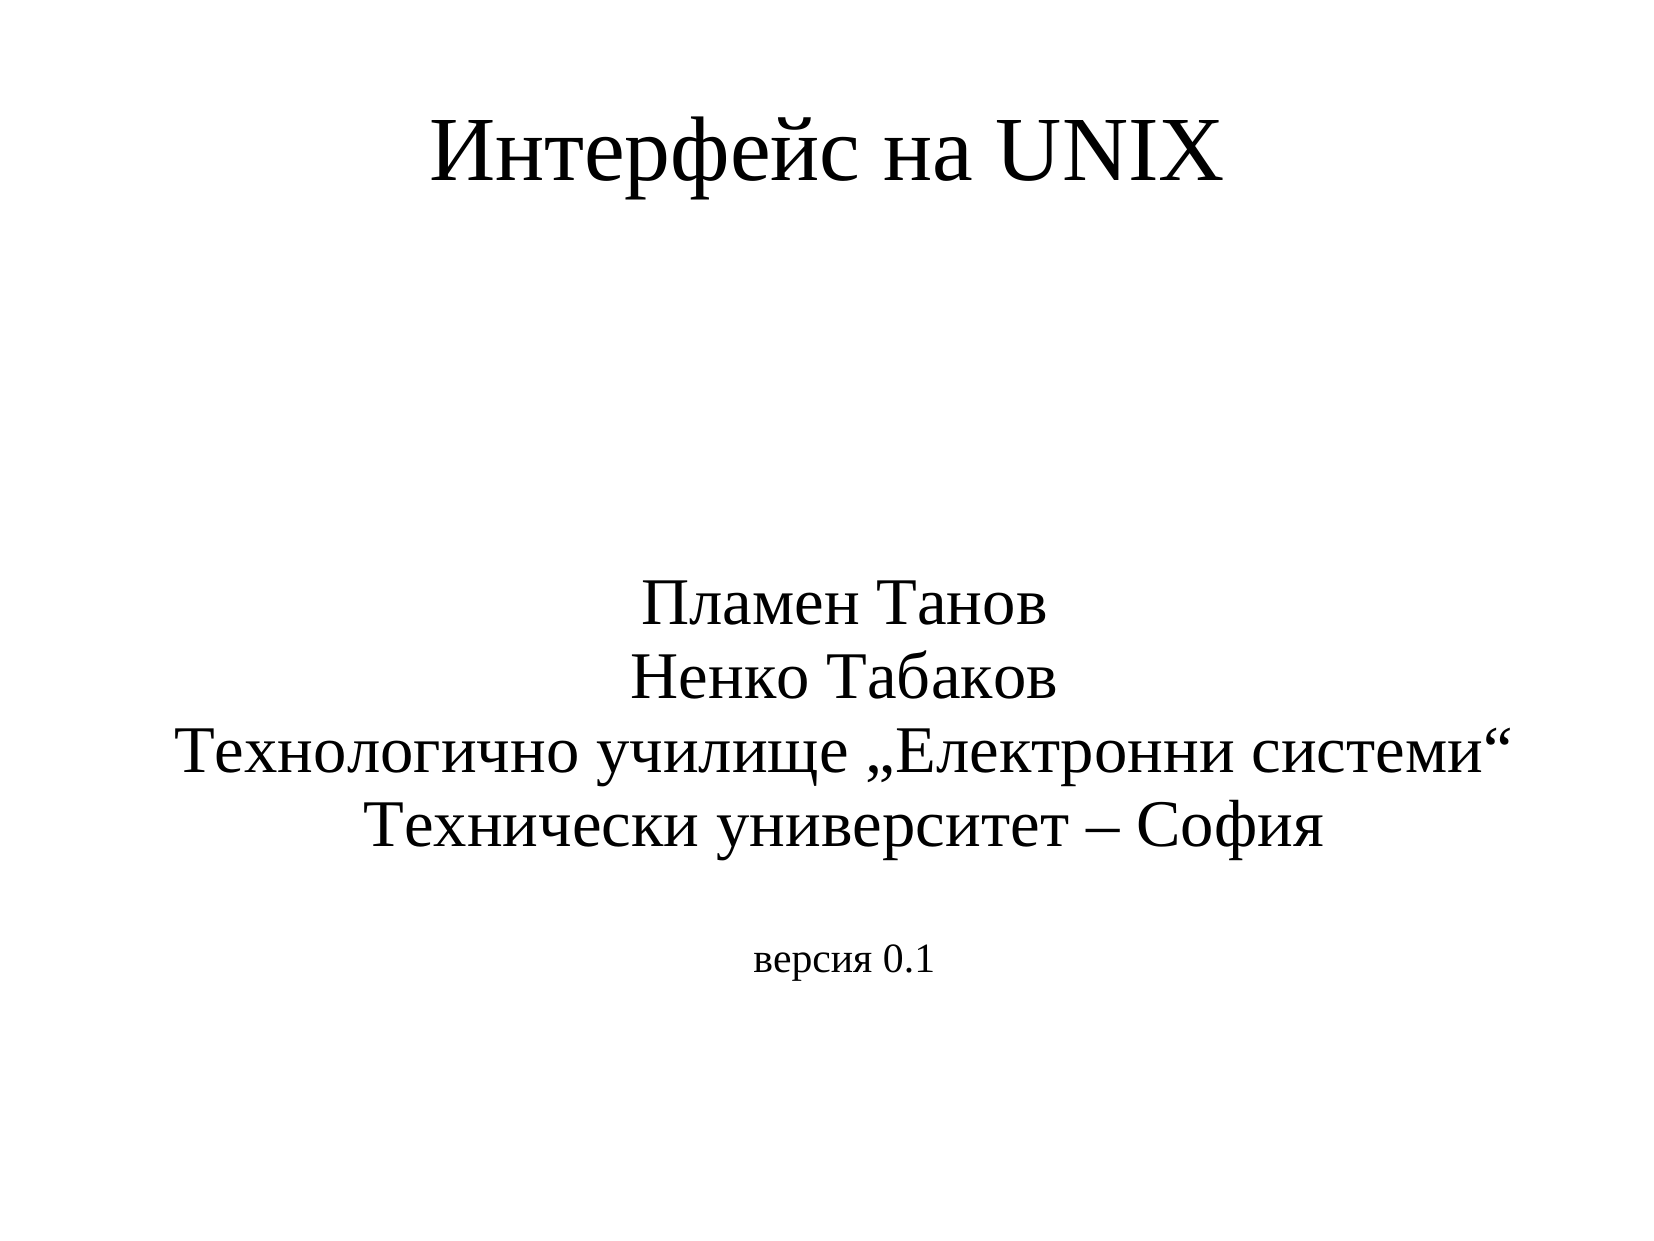

# Интерфейс на UNIX
Пламен Танов
Ненко Табаков
Технологично училище „Електронни системи“
Технически университет – София
версия 0.1